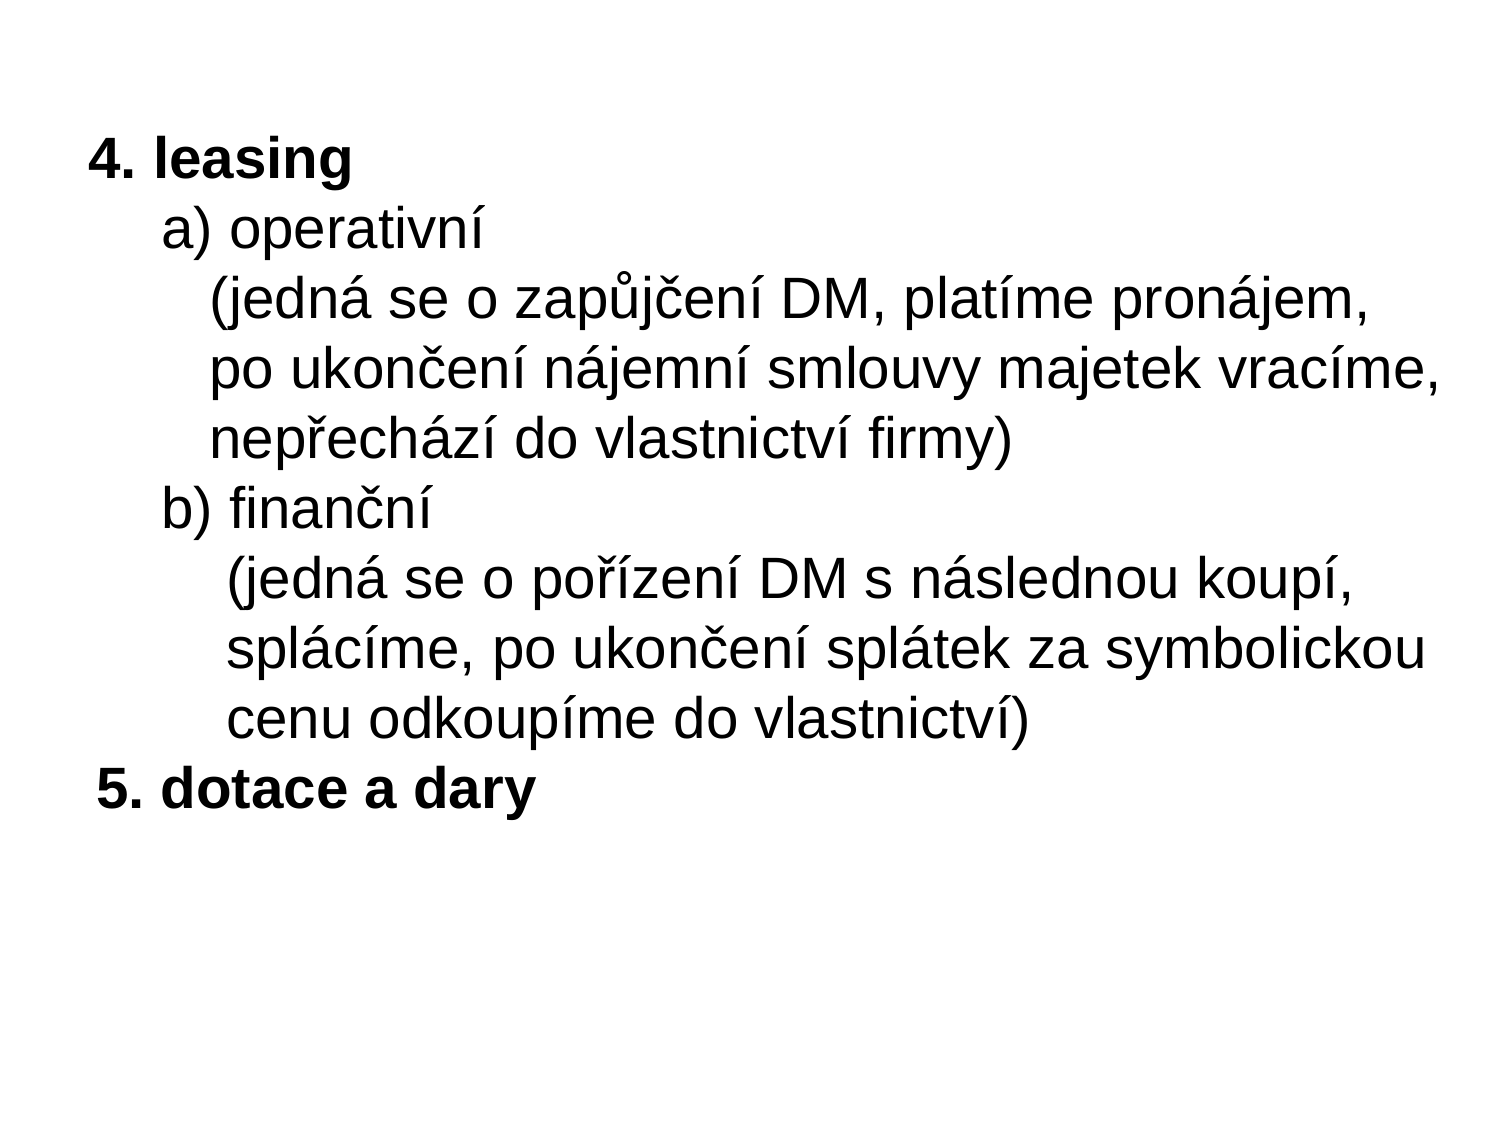

4. leasing
 a) operativní
 (jedná se o zapůjčení DM, platíme pronájem, po ukončení nájemní smlouvy majetek vracíme, nepřechází do vlastnictví firmy)
 b) finanční
 (jedná se o pořízení DM s následnou koupí,
 splácíme, po ukončení splátek za symbolickou
 cenu odkoupíme do vlastnictví)
 5. dotace a dary